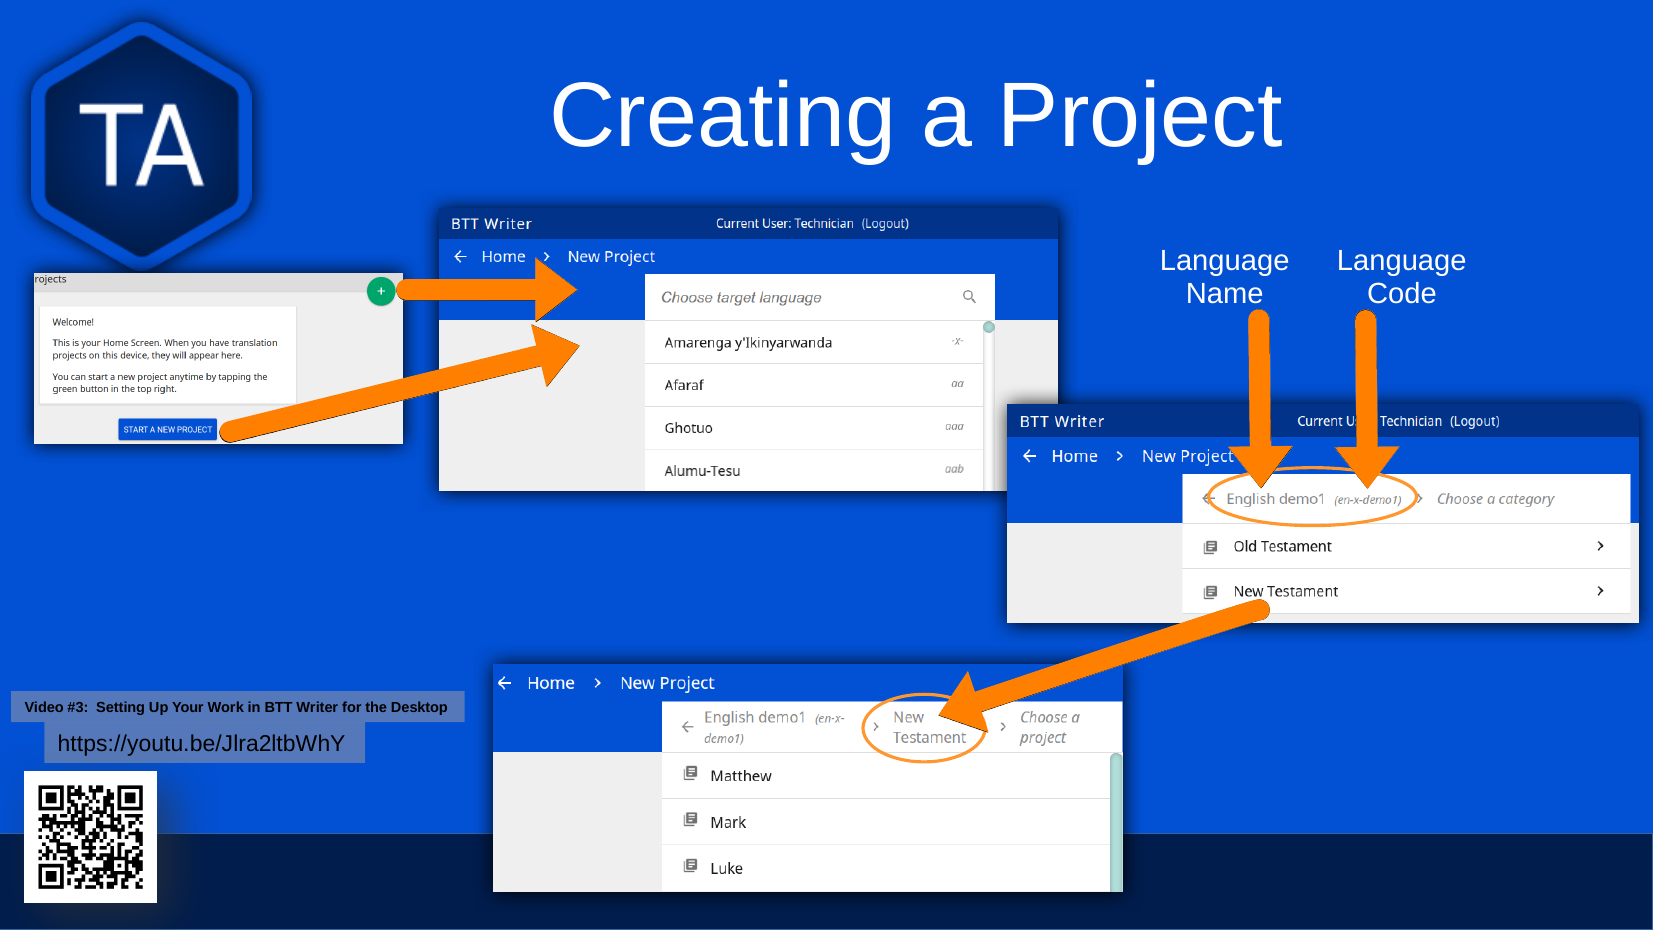

# Creating a Project
Language Name
Language Code
Video #3: Setting Up Your Work in BTT Writer for the Desktop
https://youtu.be/Jlra2ltbWhY